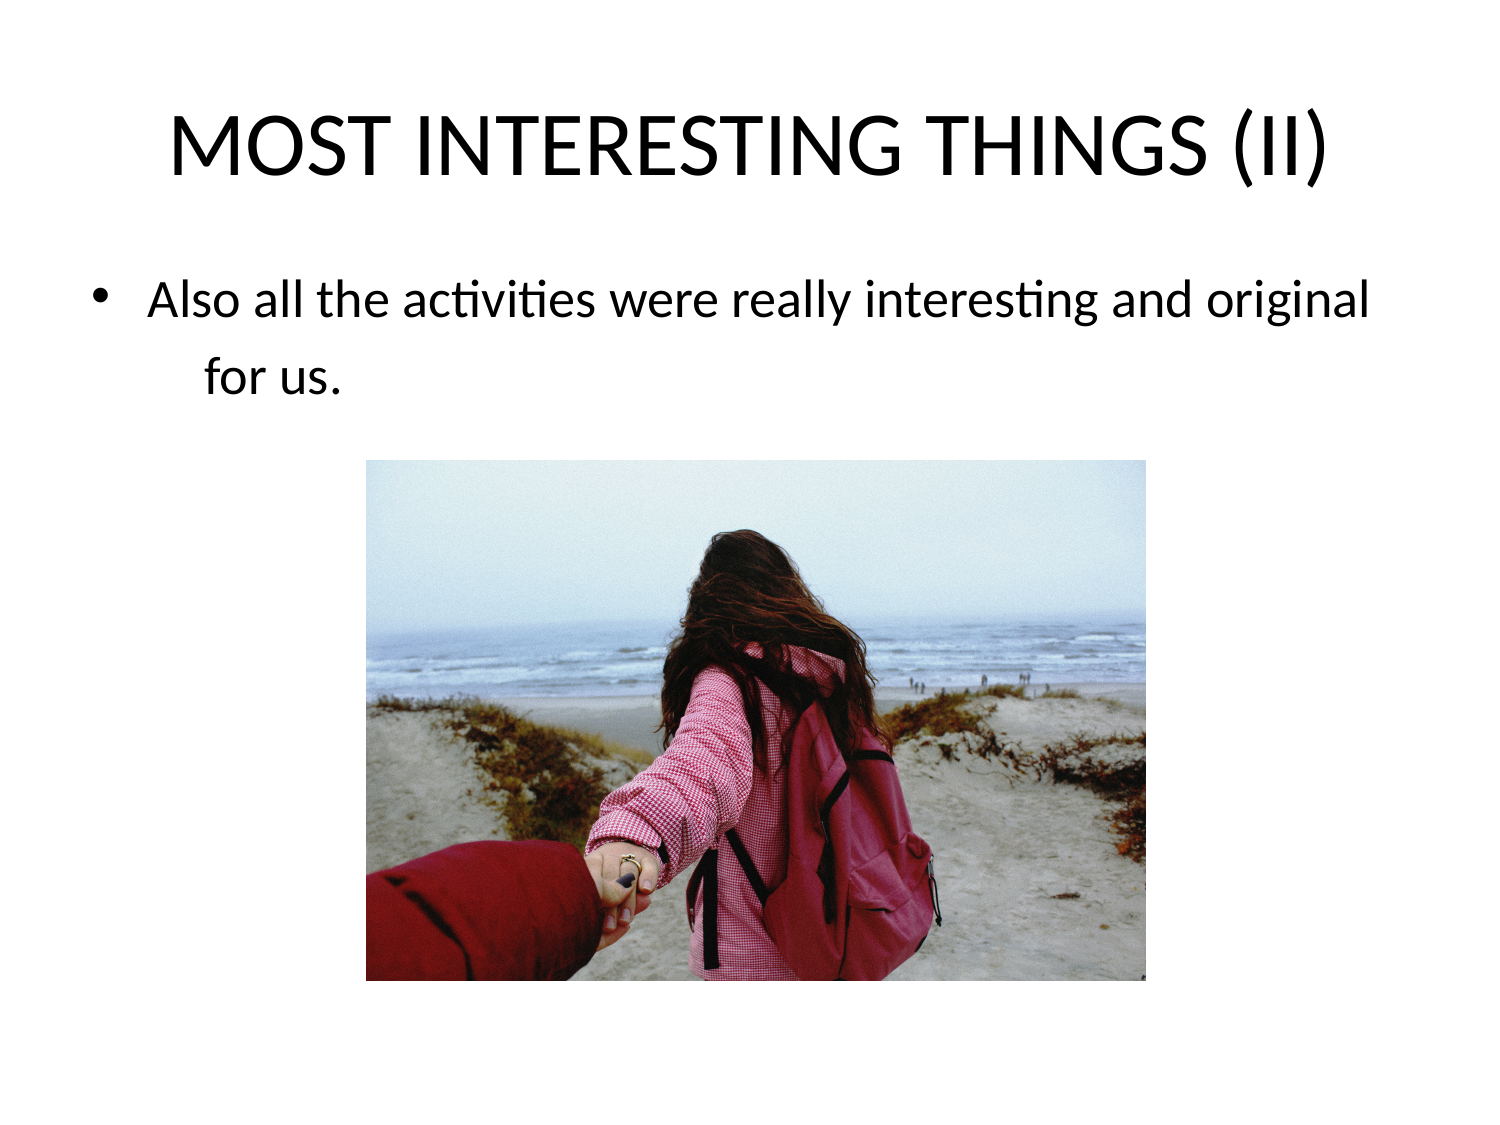

# MOST INTERESTING THINGS (II)
Also all the activities were really interesting and original for us.